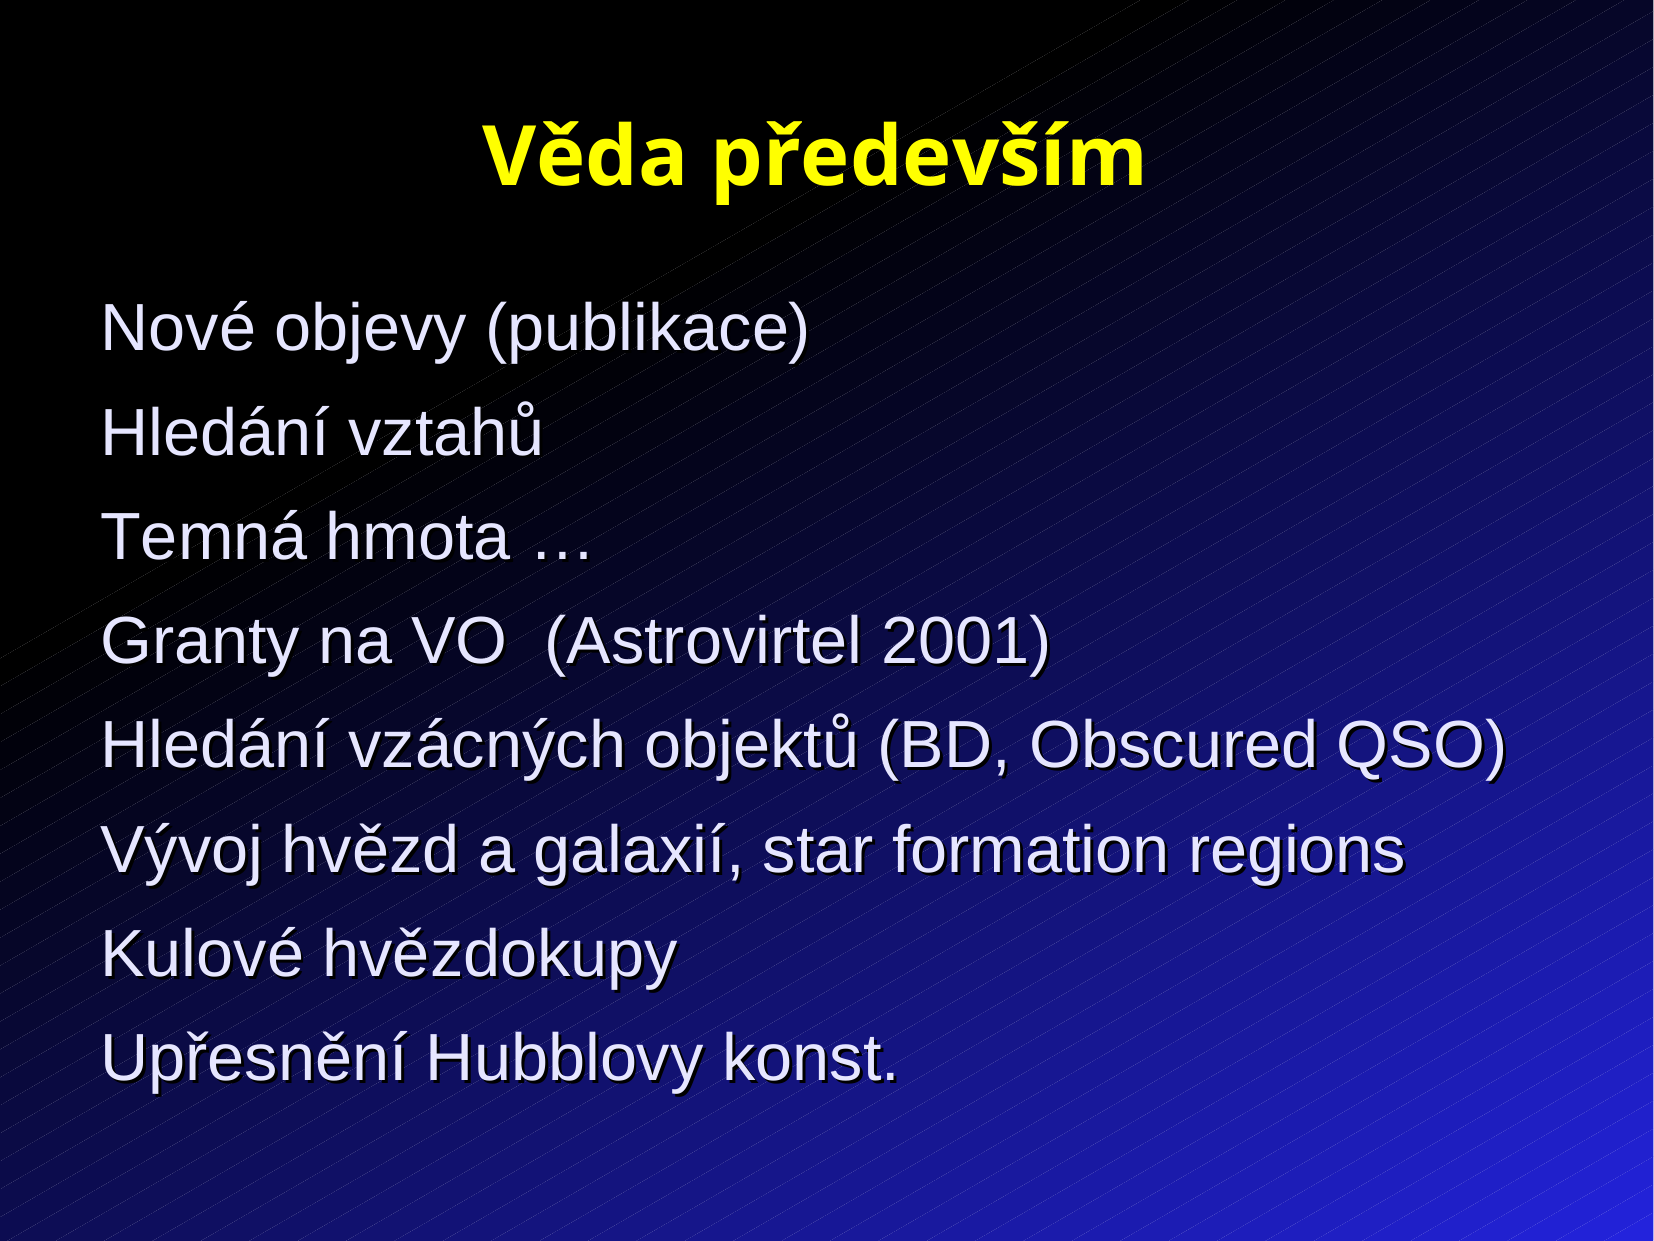

# Věda především
Nové objevy (publikace)
Hledání vztahů
Temná hmota …
Granty na VO (Astrovirtel 2001)
Hledání vzácných objektů (BD, Obscured QSO)
Vývoj hvězd a galaxií, star formation regions
Kulové hvězdokupy
Upřesnění Hubblovy konst.